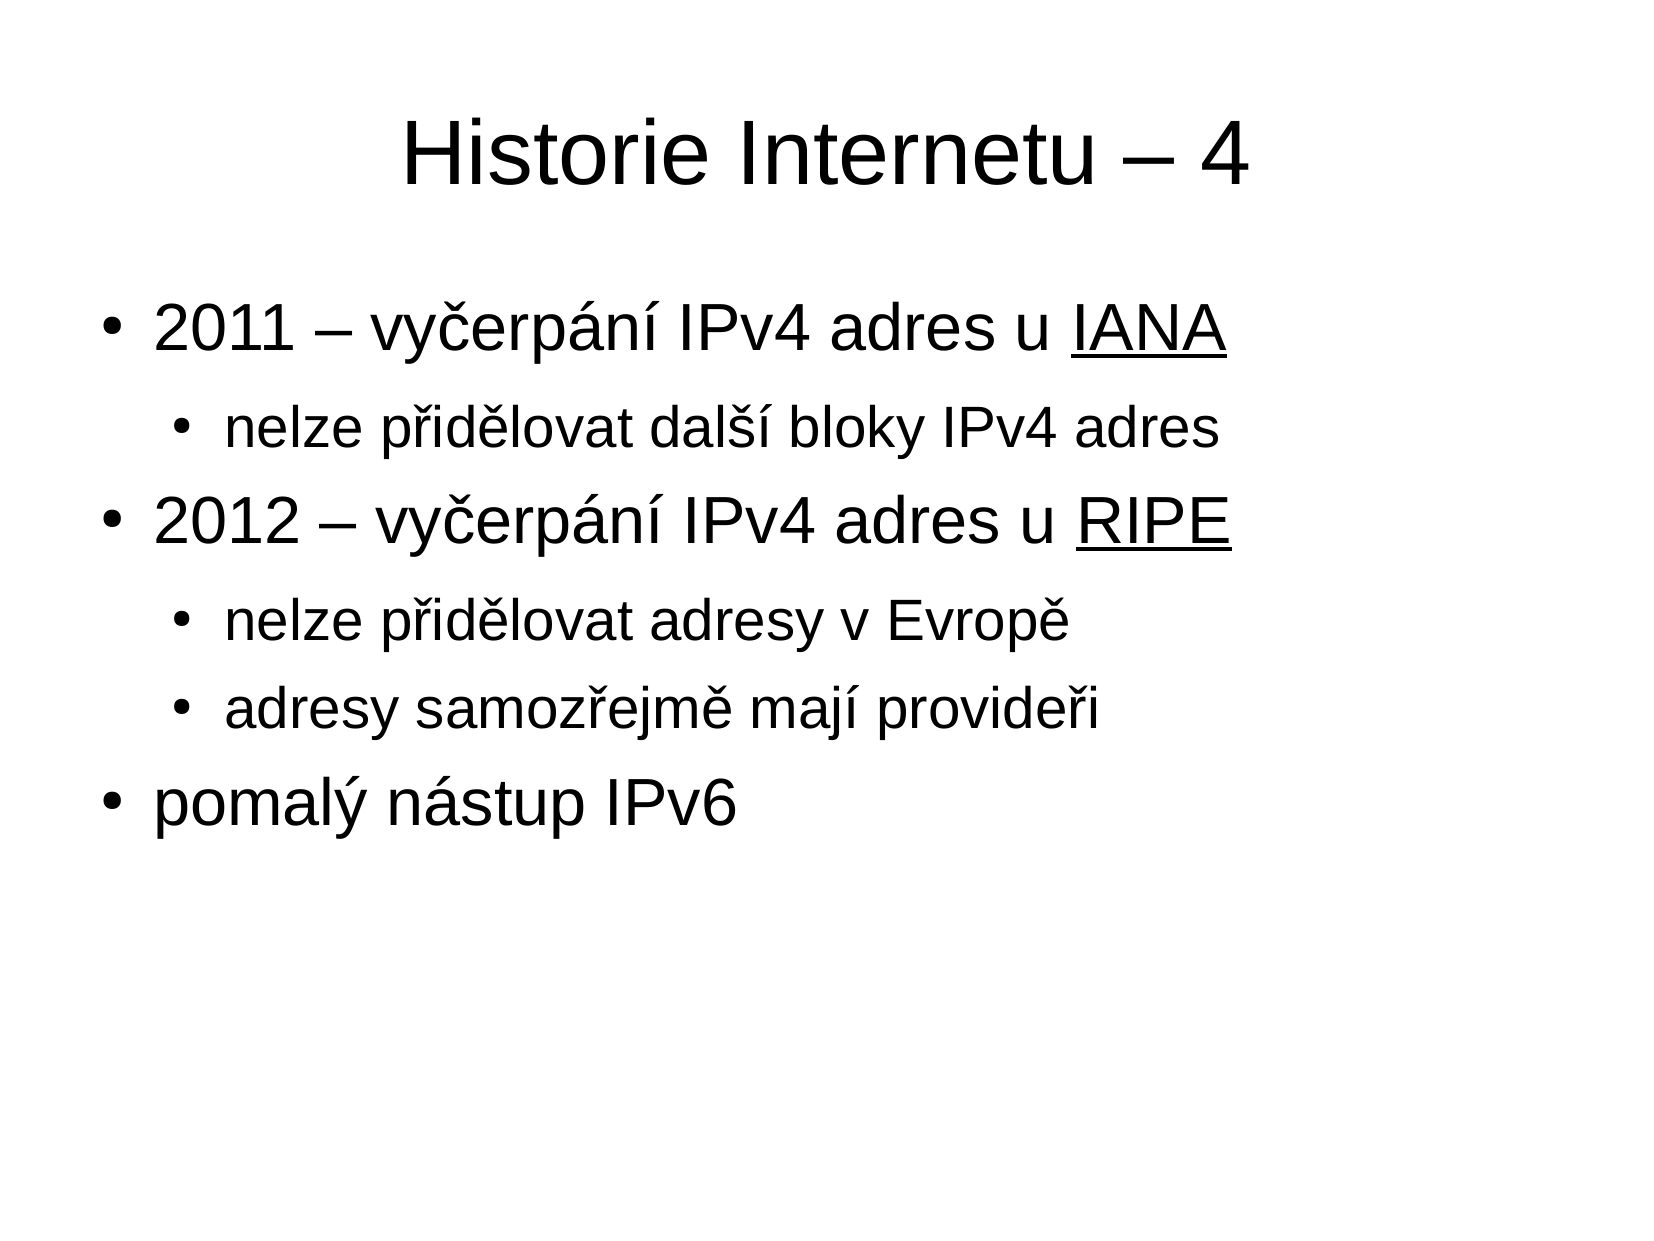

# Historie Internetu – 4
2011 – vyčerpání IPv4 adres u IANA
nelze přidělovat další bloky IPv4 adres
2012 – vyčerpání IPv4 adres u RIPE
nelze přidělovat adresy v Evropě
adresy samozřejmě mají provideři
pomalý nástup IPv6